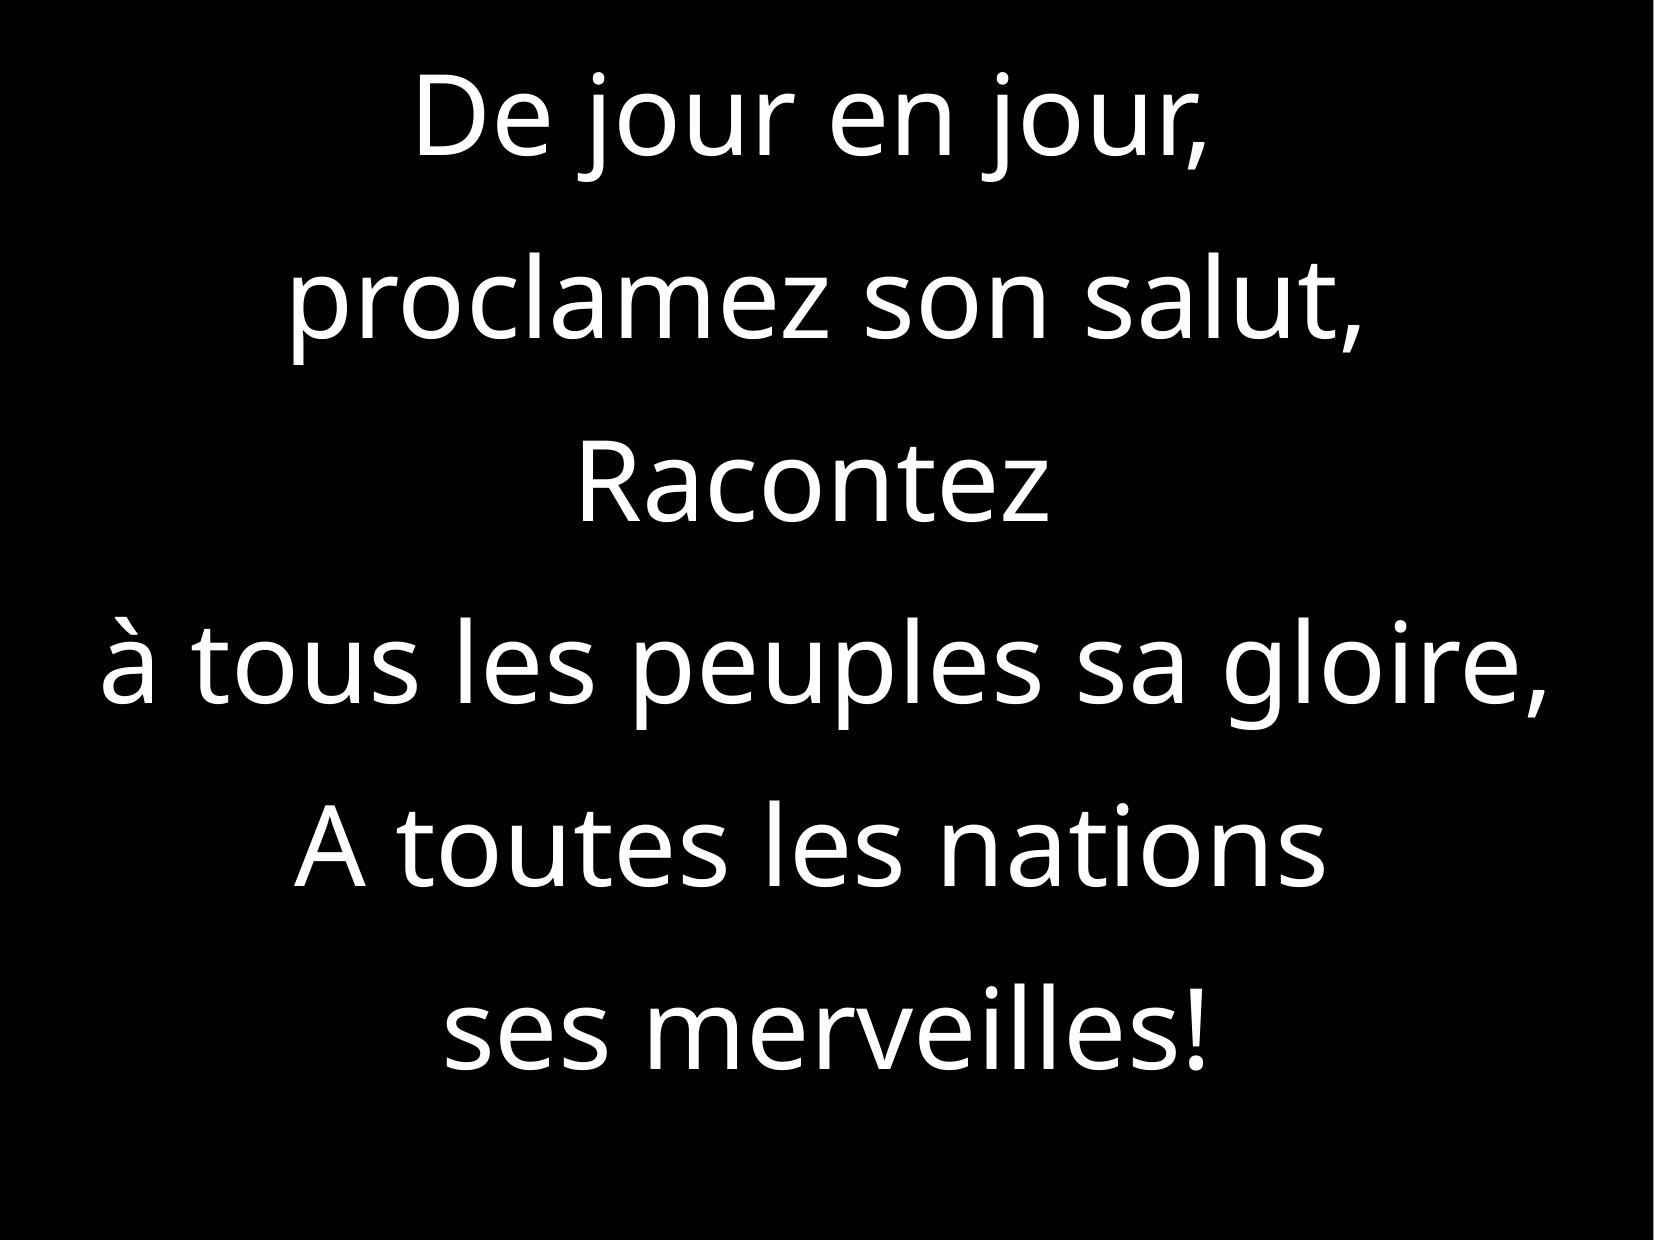

# De jour en jour,
proclamez son salut,
Racontez
à tous les peuples sa gloire,
A toutes les nations
ses merveilles!